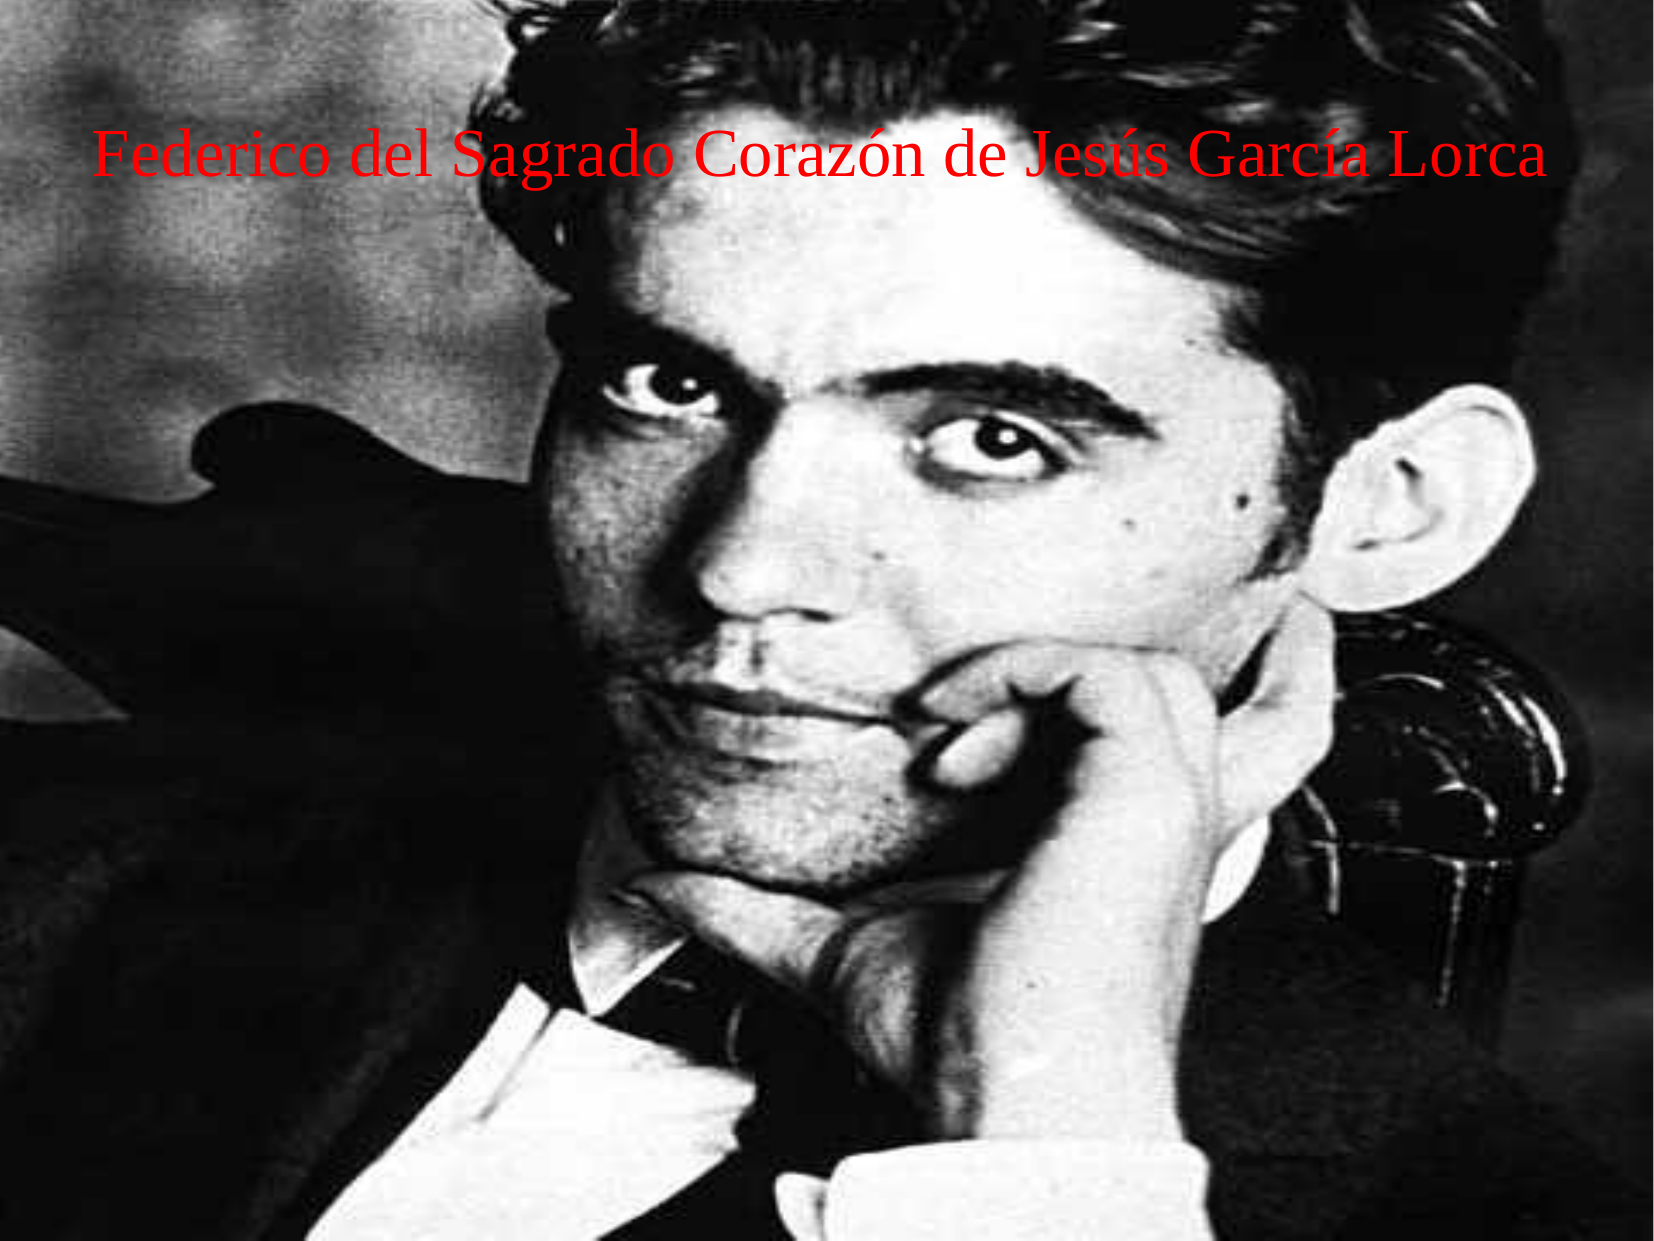

# Federico del Sagrado Corazón de Jesús García Lorca